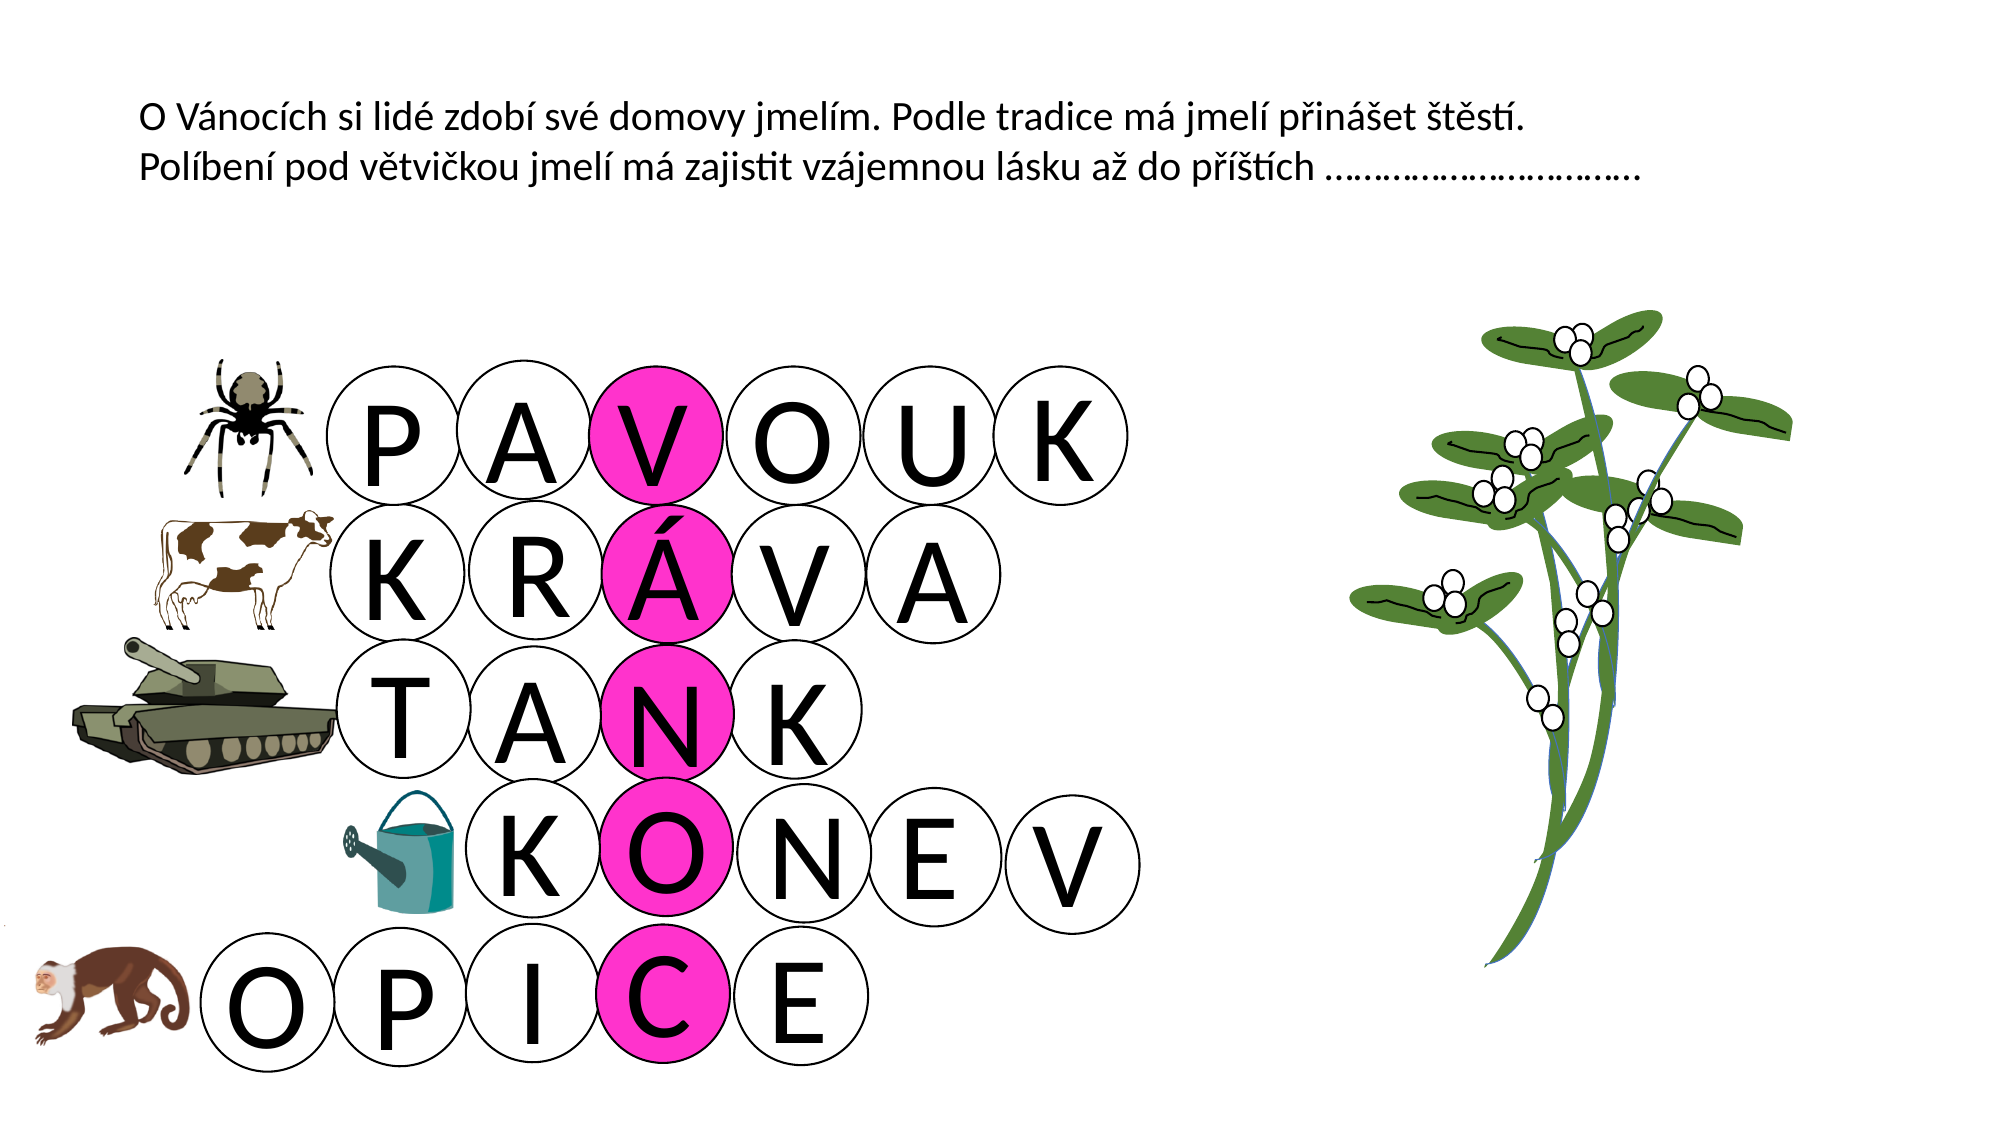

O Vánocích si lidé zdobí své domovy jmelím. Podle tradice má jmelí přinášet štěstí.
Políbení pod větvičkou jmelí má zajistit vzájemnou lásku až do příštích ……………………………
K
O
A
U
P
V
R
K
Á
A
V
T
A
K
N
O
K
N
E
V
C
E
I
O
P